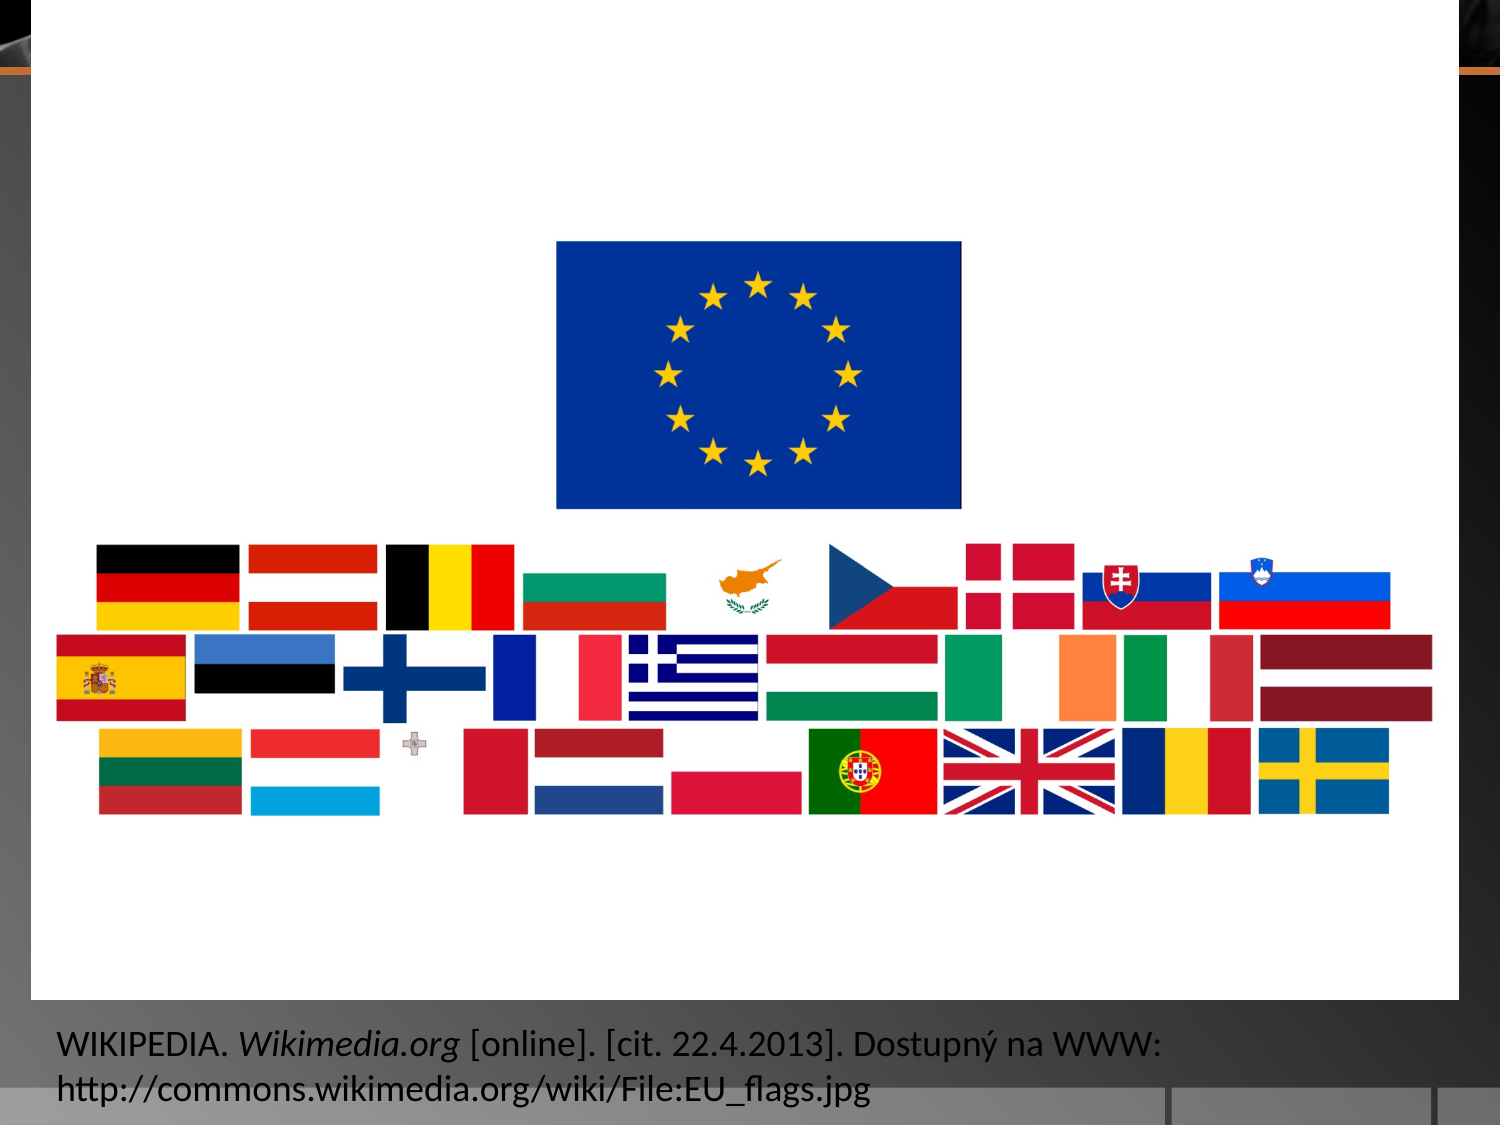

#
WIKIPEDIA. Wikimedia.org [online]. [cit. 22.4.2013]. Dostupný na WWW: http://commons.wikimedia.org/wiki/File:EU_flags.jpg